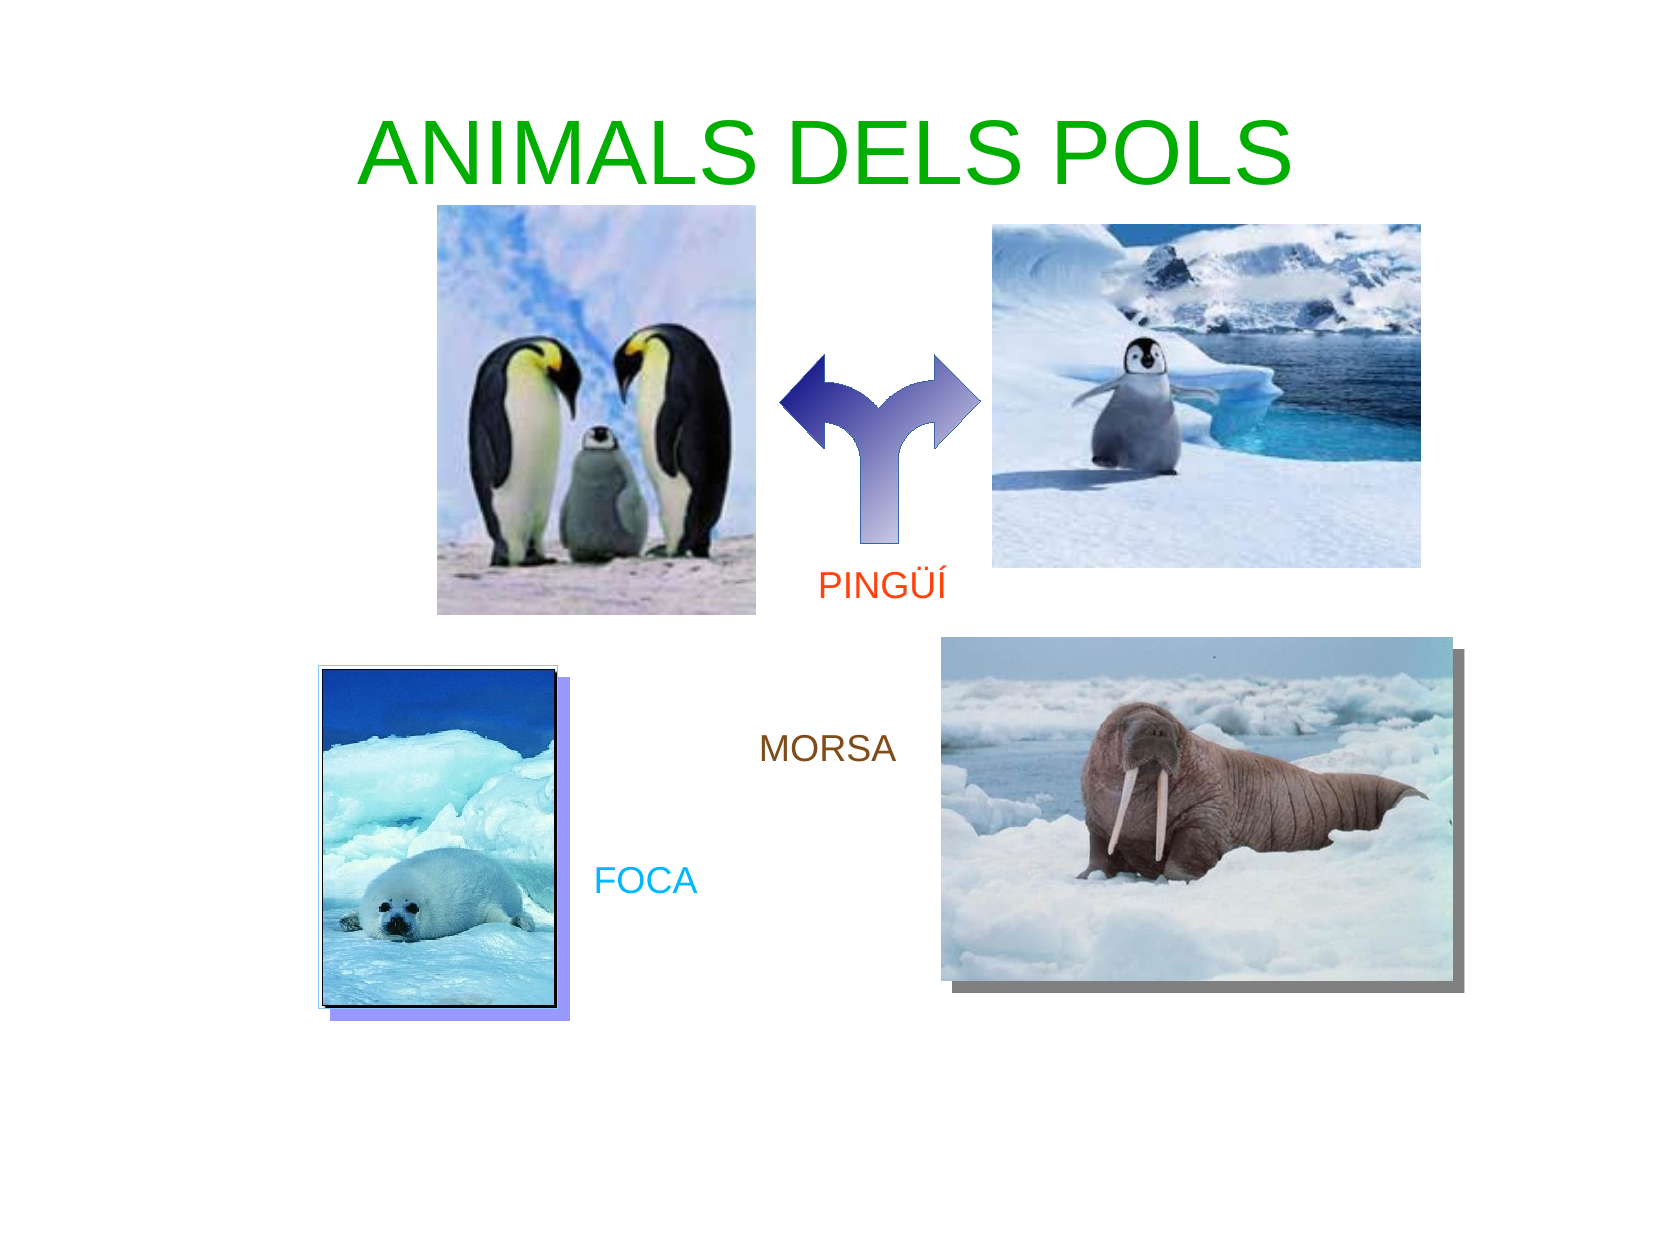

# ANIMALS DELS POLS
PINGÜÍ
MORSA
FOCA